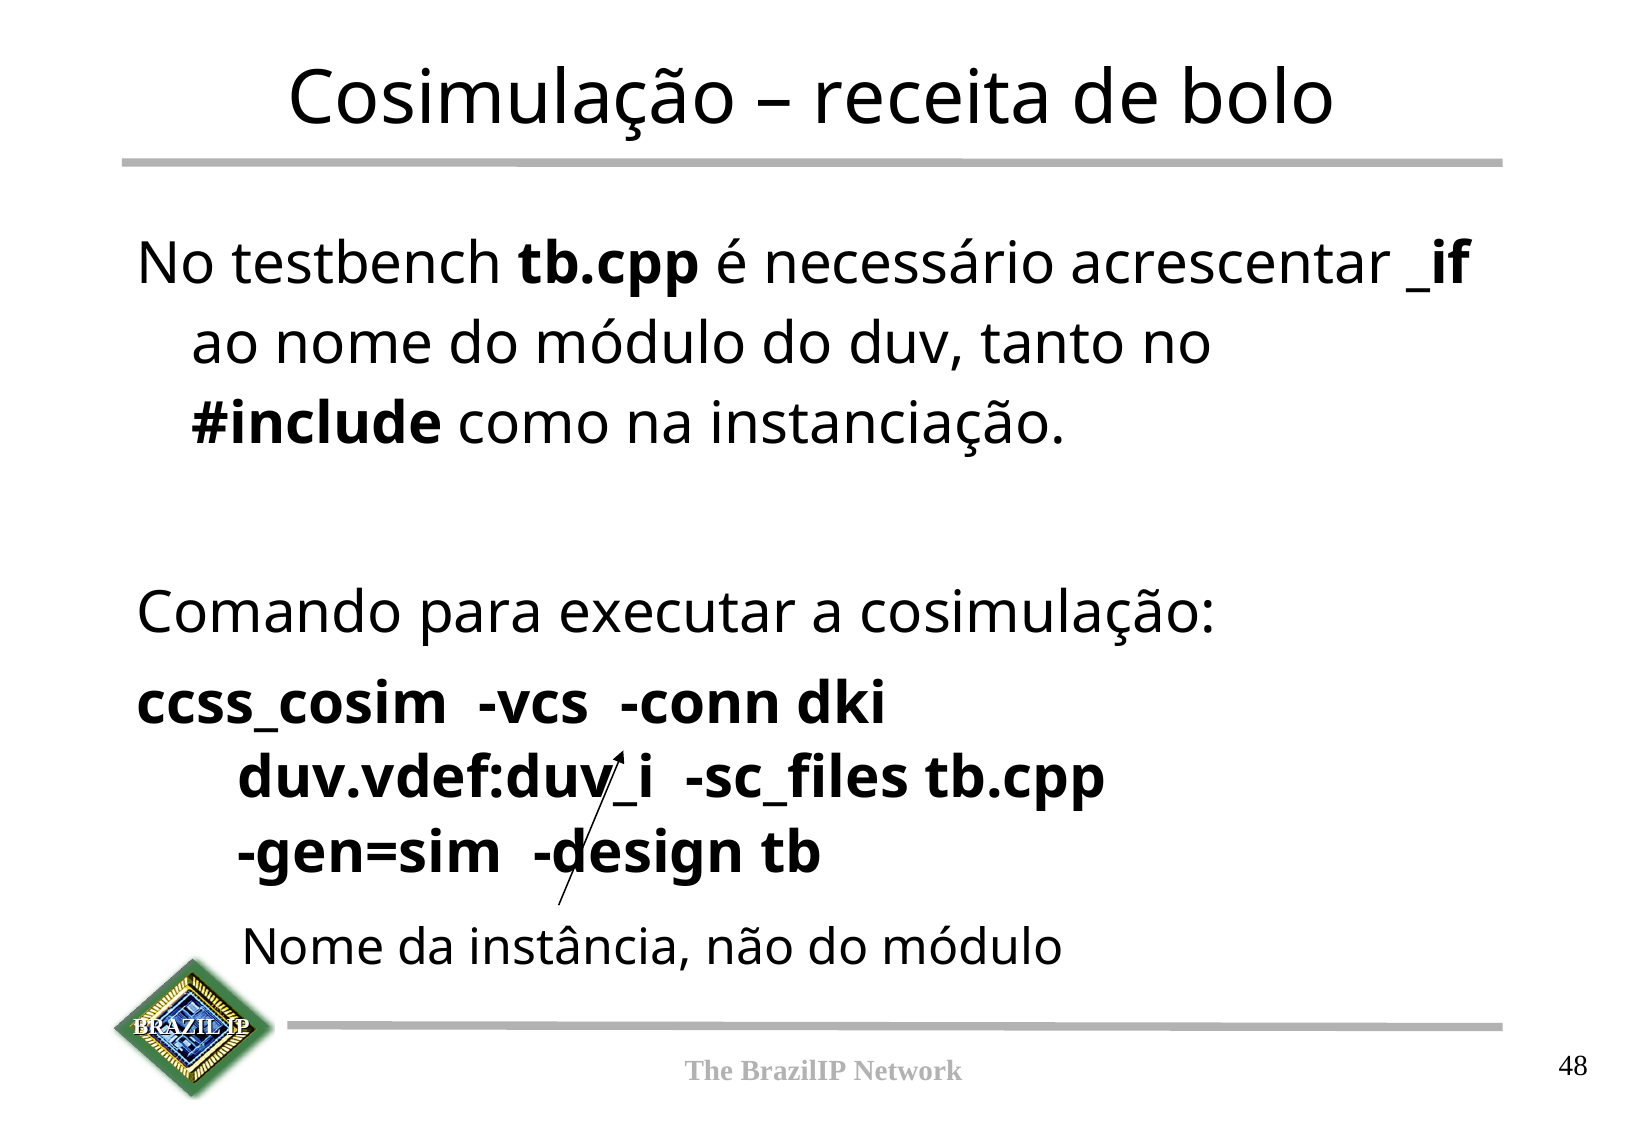

# Cosimulação – receita de bolo
No testbench tb.cpp é necessário acrescentar _if ao nome do módulo do duv, tanto no #include como na instanciação.
Comando para executar a cosimulação:
ccss_cosim -vcs -conn dki
 duv.vdef:duv_i -sc_files tb.cpp
 -gen=sim -design tb
Nome da instância, não do módulo
48